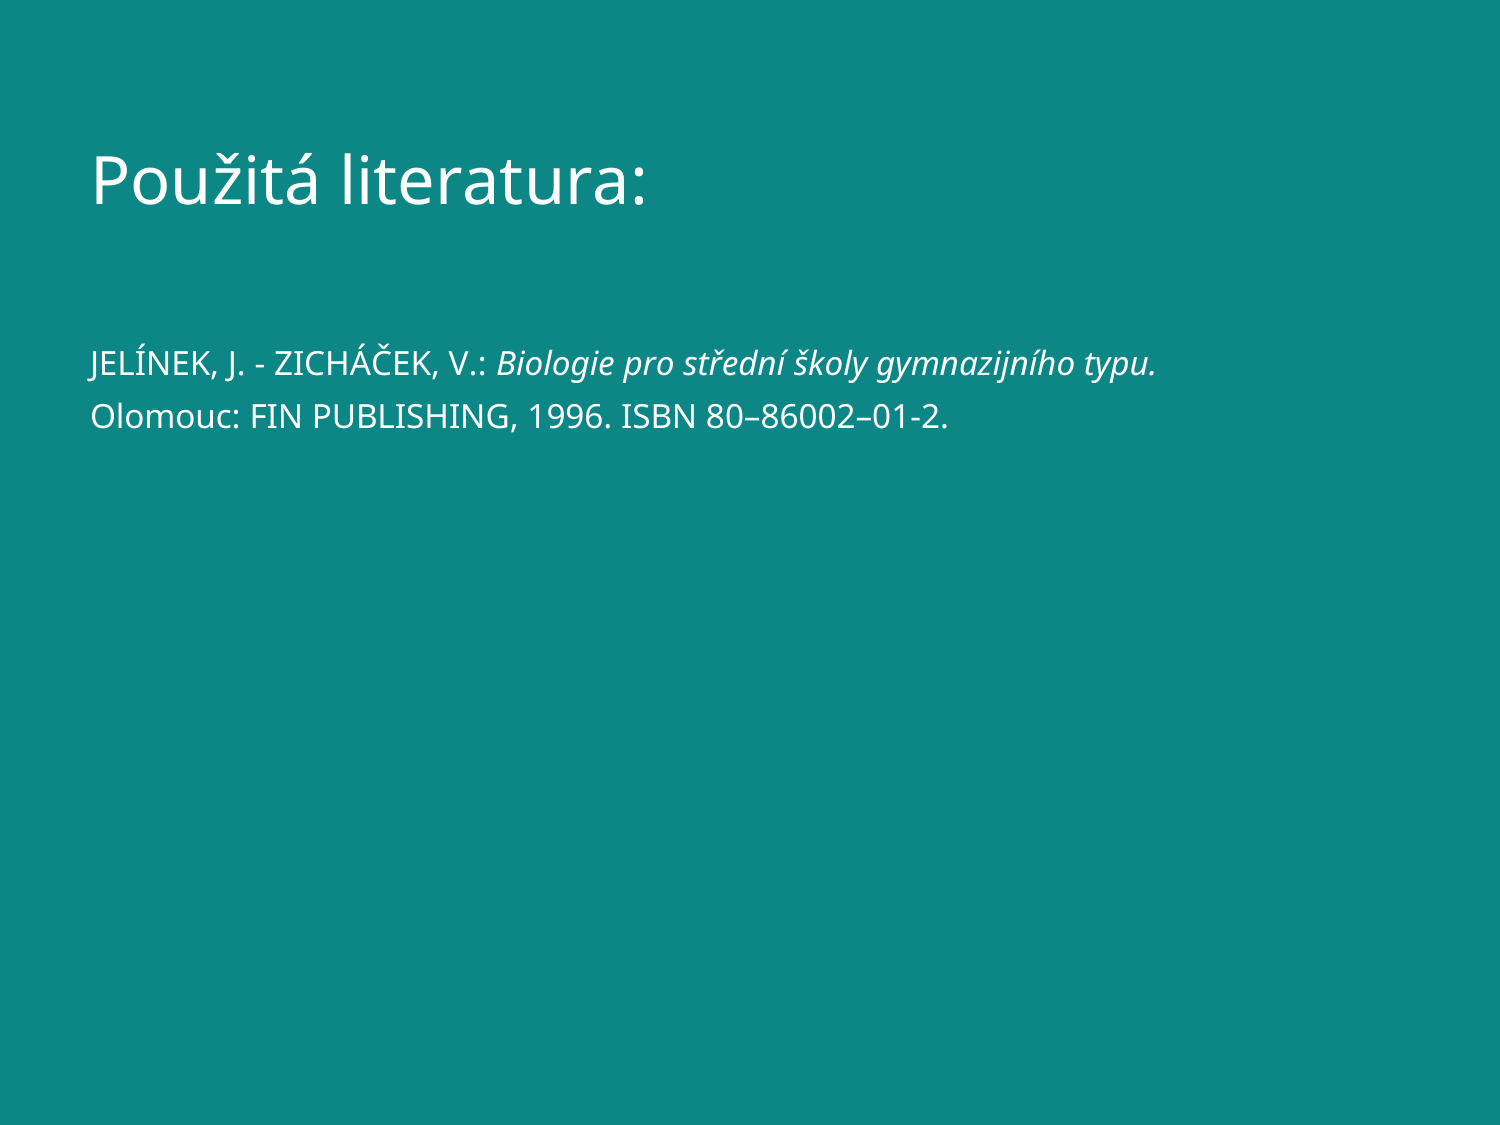

# Použitá literatura:
JELÍNEK, J. - ZICHÁČEK, V.: Biologie pro střední školy gymnazijního typu.
Olomouc: FIN PUBLISHING, 1996. ISBN 80–86002–01-2.